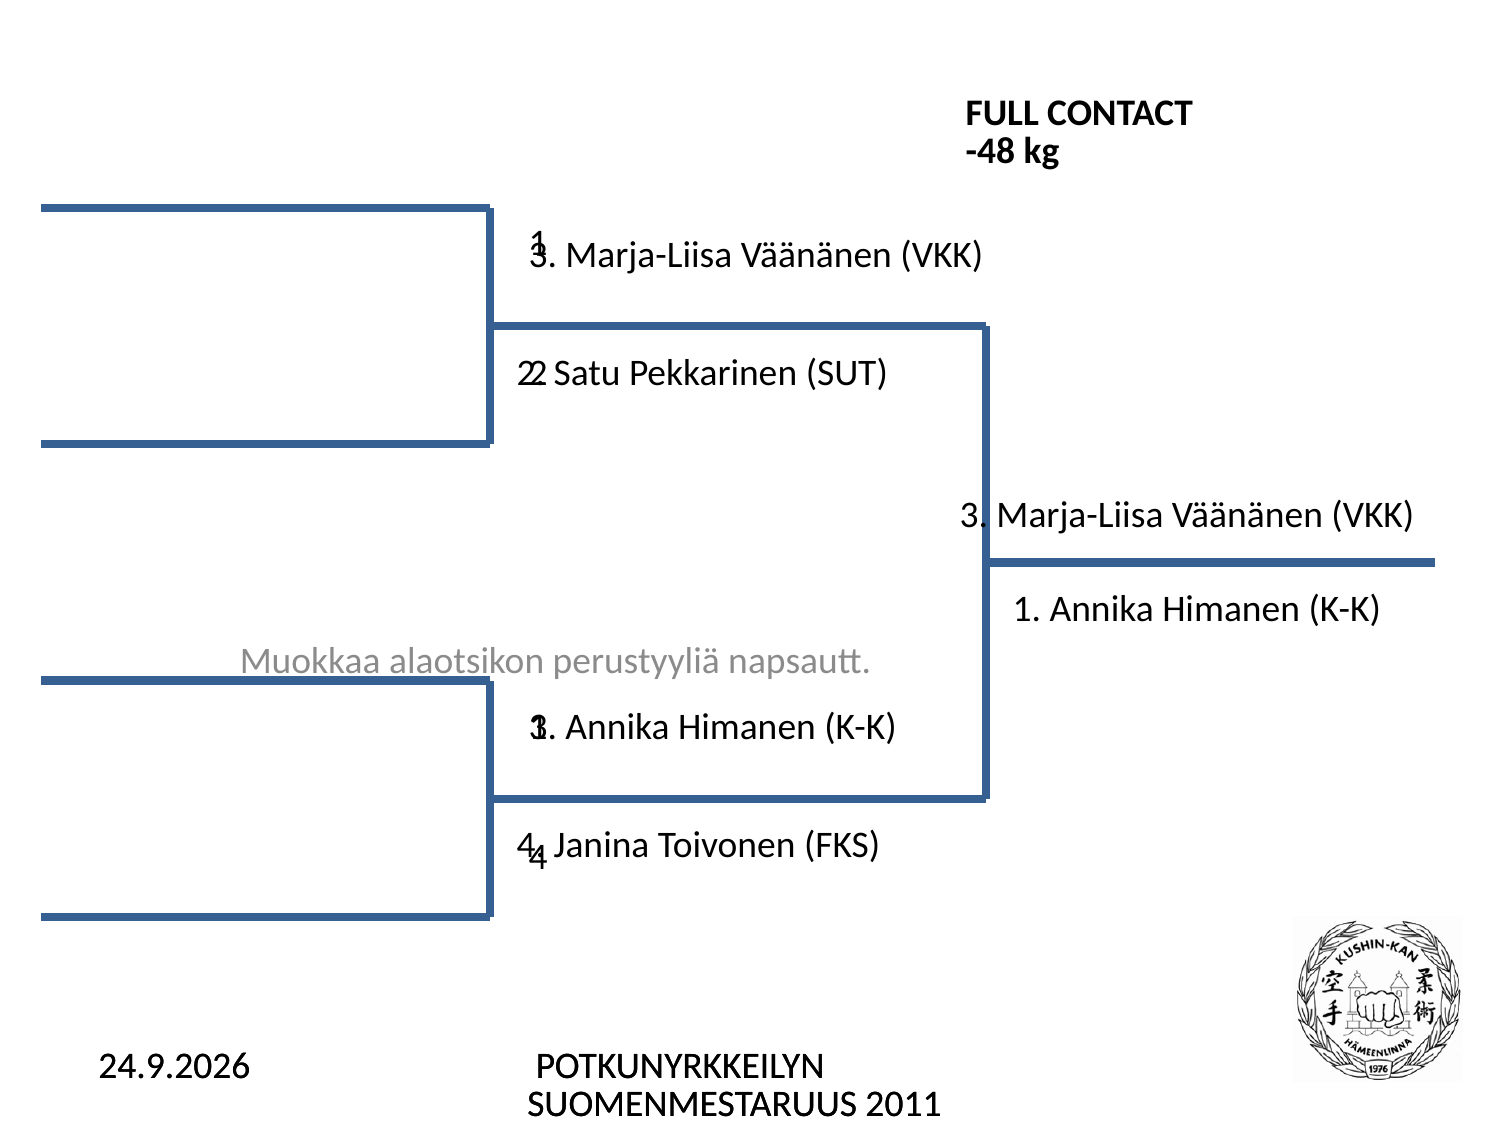

FULL CONTACT
-48 kg
1
3. Marja-Liisa Väänänen (VKK)
2. Satu Pekkarinen (SUT)
2
3. Marja-Liisa Väänänen (VKK)
1. Annika Himanen (K-K)
1. Annika Himanen (K-K)
3
4. Janina Toivonen (FKS)
4
<footer>POTKUNYRKKEILYN SUOMENMESTARUUS 2011